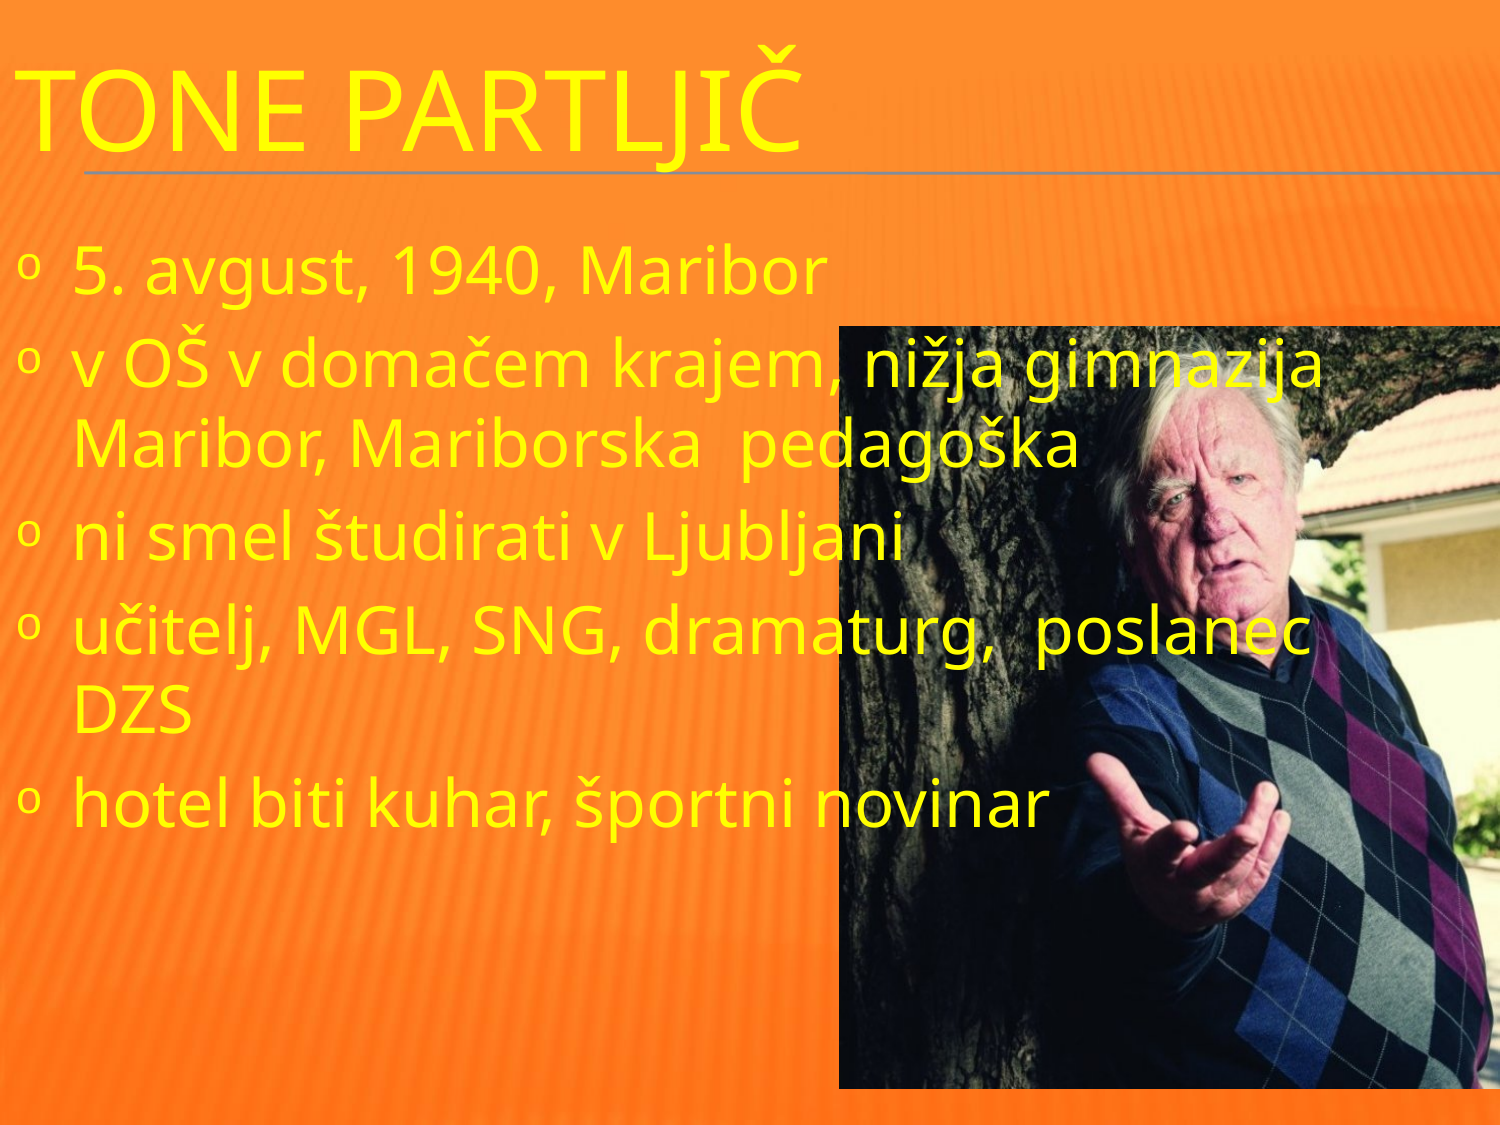

# Tone Partljič
5. avgust, 1940, Maribor
v OŠ v domačem krajem, nižja gimnazija Maribor, Mariborska pedagoška
ni smel študirati v Ljubljani
učitelj, MGL, SNG, dramaturg, poslanec DZS
hotel biti kuhar, športni novinar